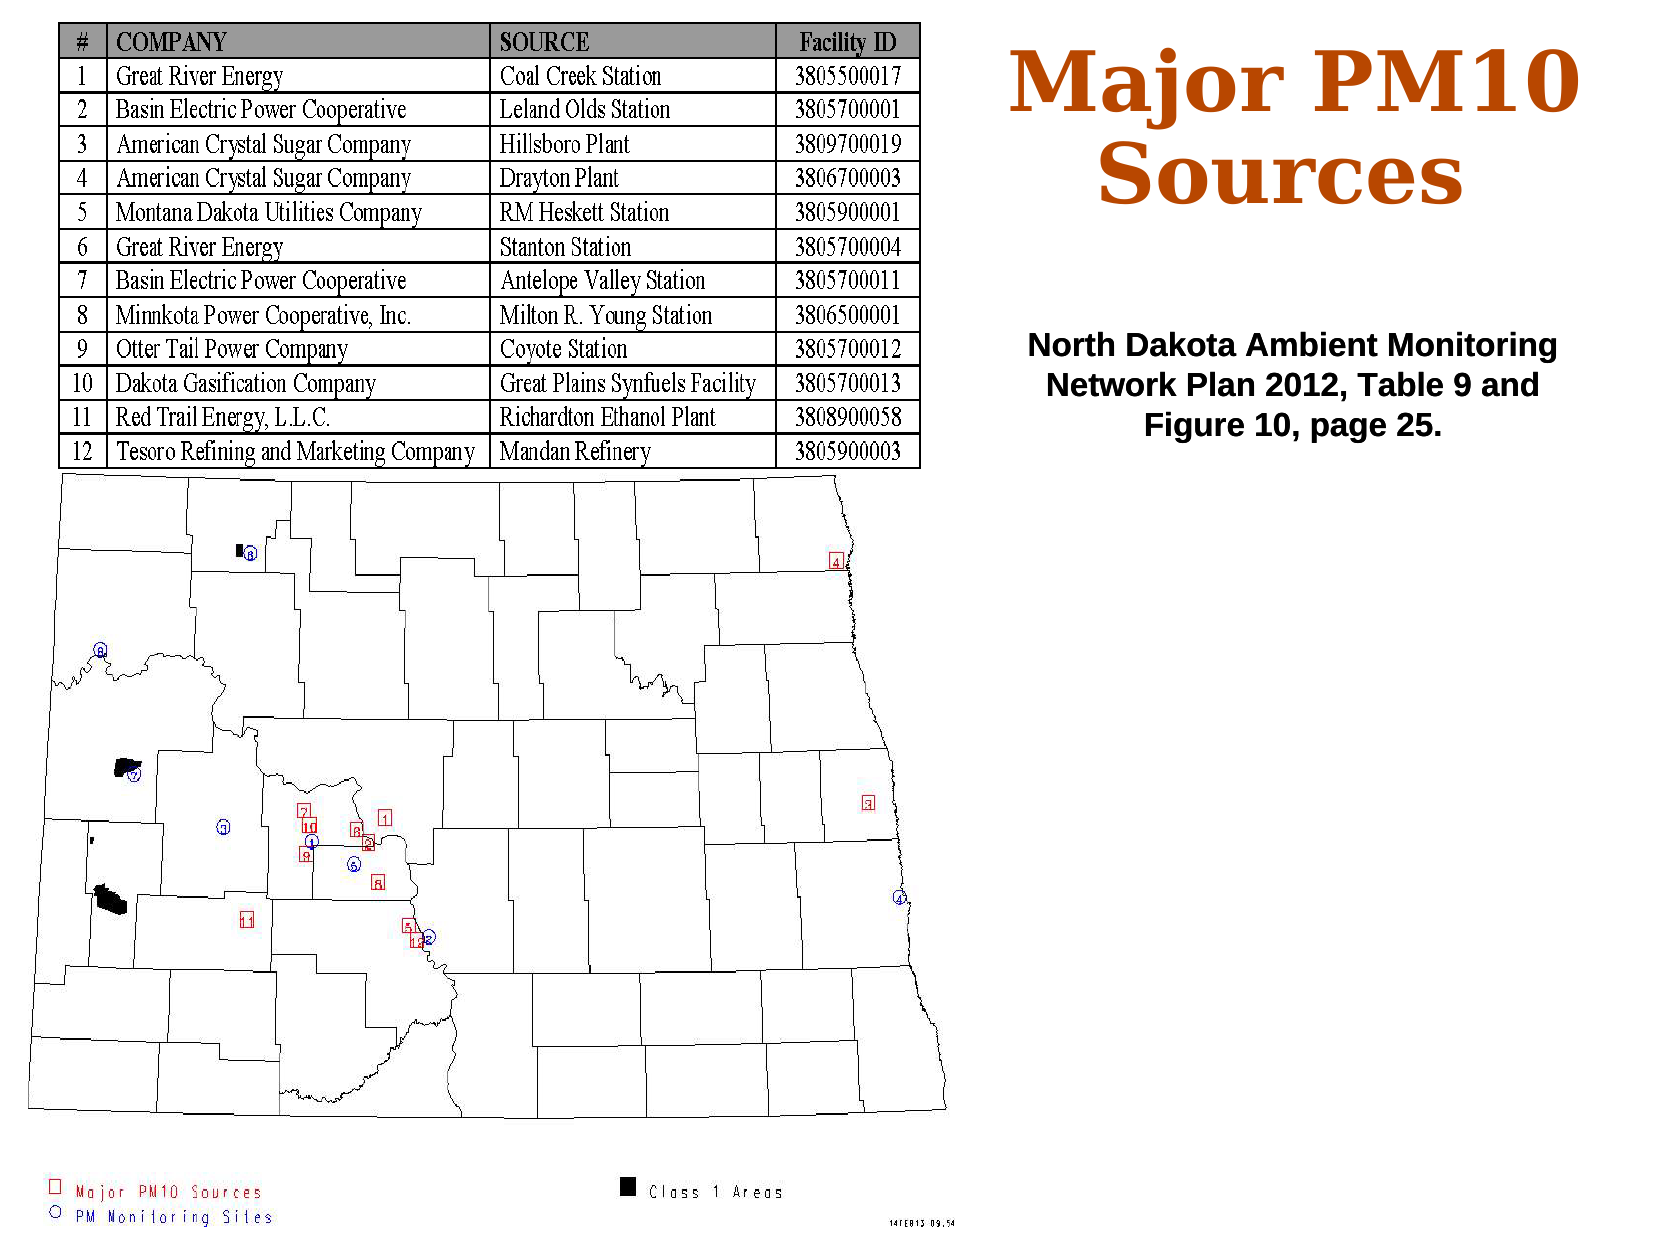

# Major PM10 Sources
North Dakota Ambient Monitoring Network Plan 2012, Table 9 and Figure 10, page 25.
North Dakota Ambient Monitoring Network Plan 2012, Table 9 and Figure 10, page 25.